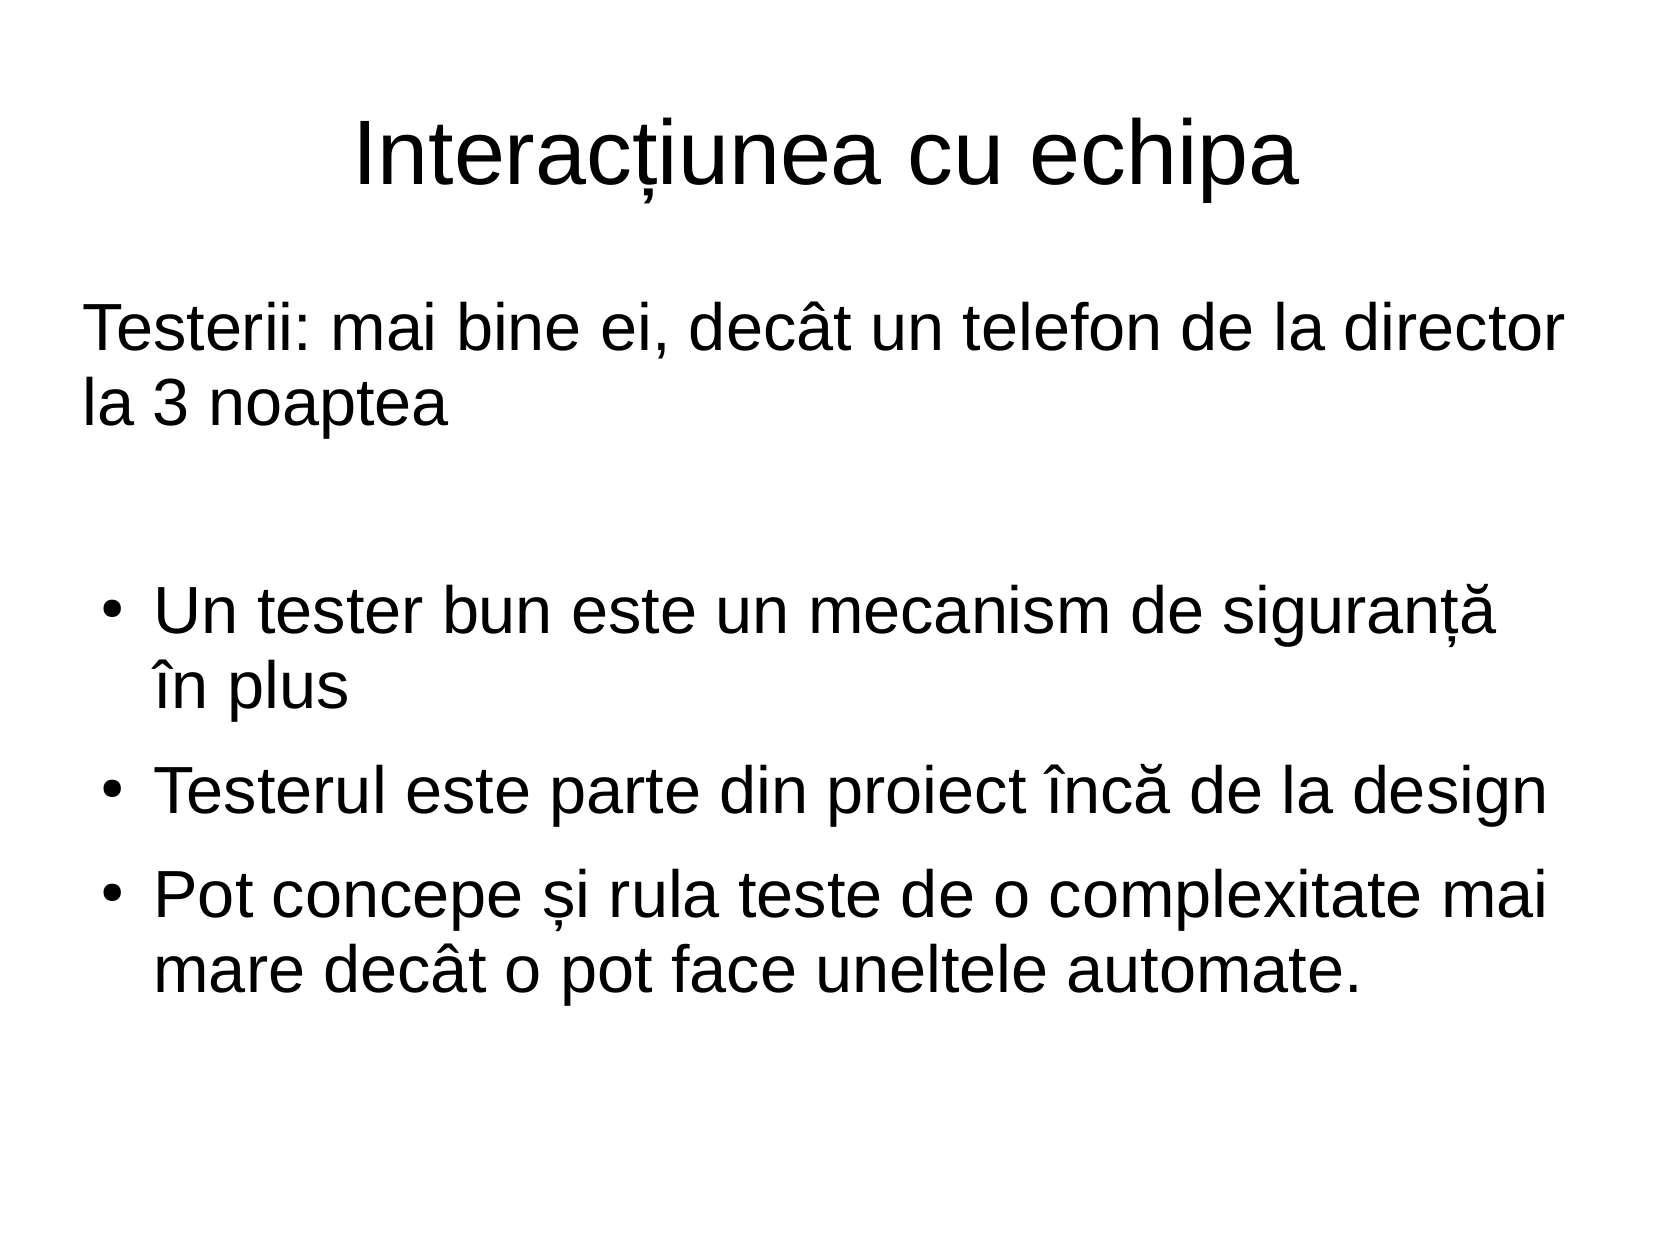

# Interacțiunea cu echipa
Testerii: mai bine ei, decât un telefon de la director la 3 noaptea
Un tester bun este un mecanism de siguranță în plus
Testerul este parte din proiect încă de la design
Pot concepe și rula teste de o complexitate mai mare decât o pot face uneltele automate.